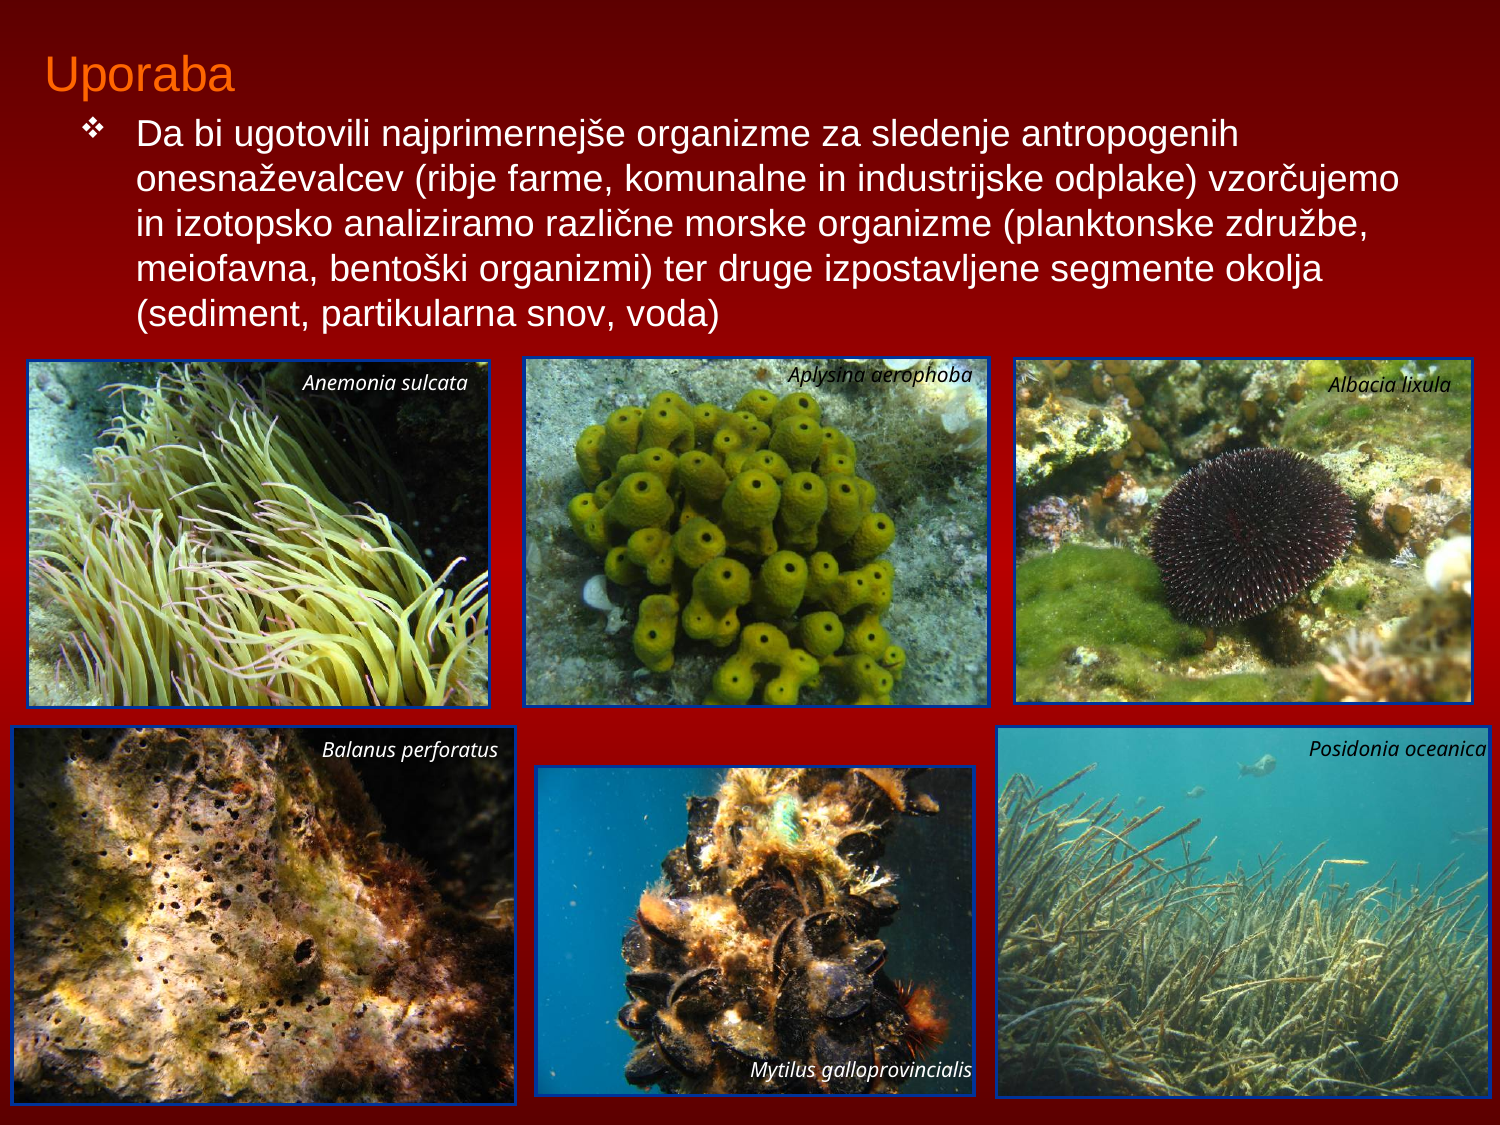

# Uporaba
Da bi ugotovili najprimernejše organizme za sledenje antropogenih onesnaževalcev (ribje farme, komunalne in industrijske odplake) vzorčujemo in izotopsko analiziramo različne morske organizme (planktonske združbe, meiofavna, bentoški organizmi) ter druge izpostavljene segmente okolja (sediment, partikularna snov, voda)
Aplysina aerophoba
Albacia lixula
Anemonia sulcata
Balanus perforatus
Posidonia oceanica
Mytilus galloprovincialis